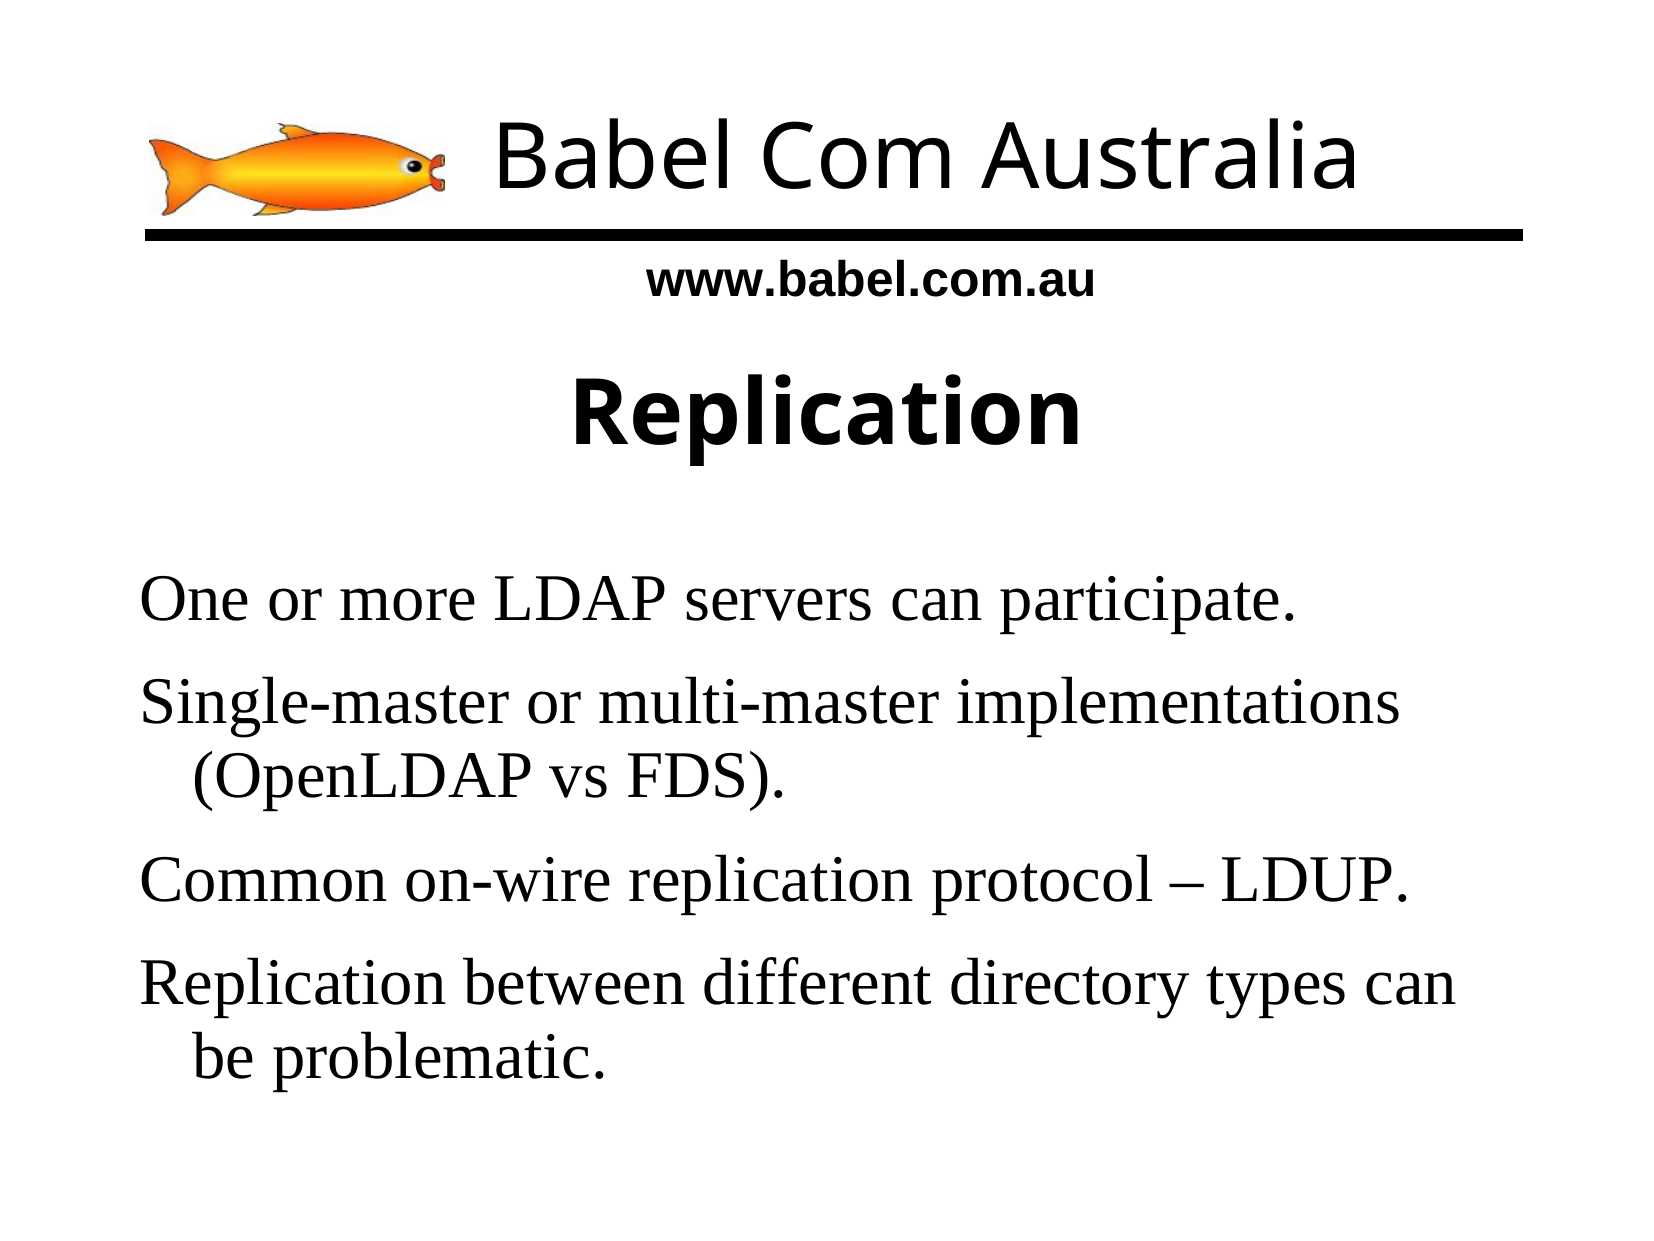

# Replication
One or more LDAP servers can participate.
Single-master or multi-master implementations (OpenLDAP vs FDS).
Common on-wire replication protocol – LDUP.
Replication between different directory types can be problematic.